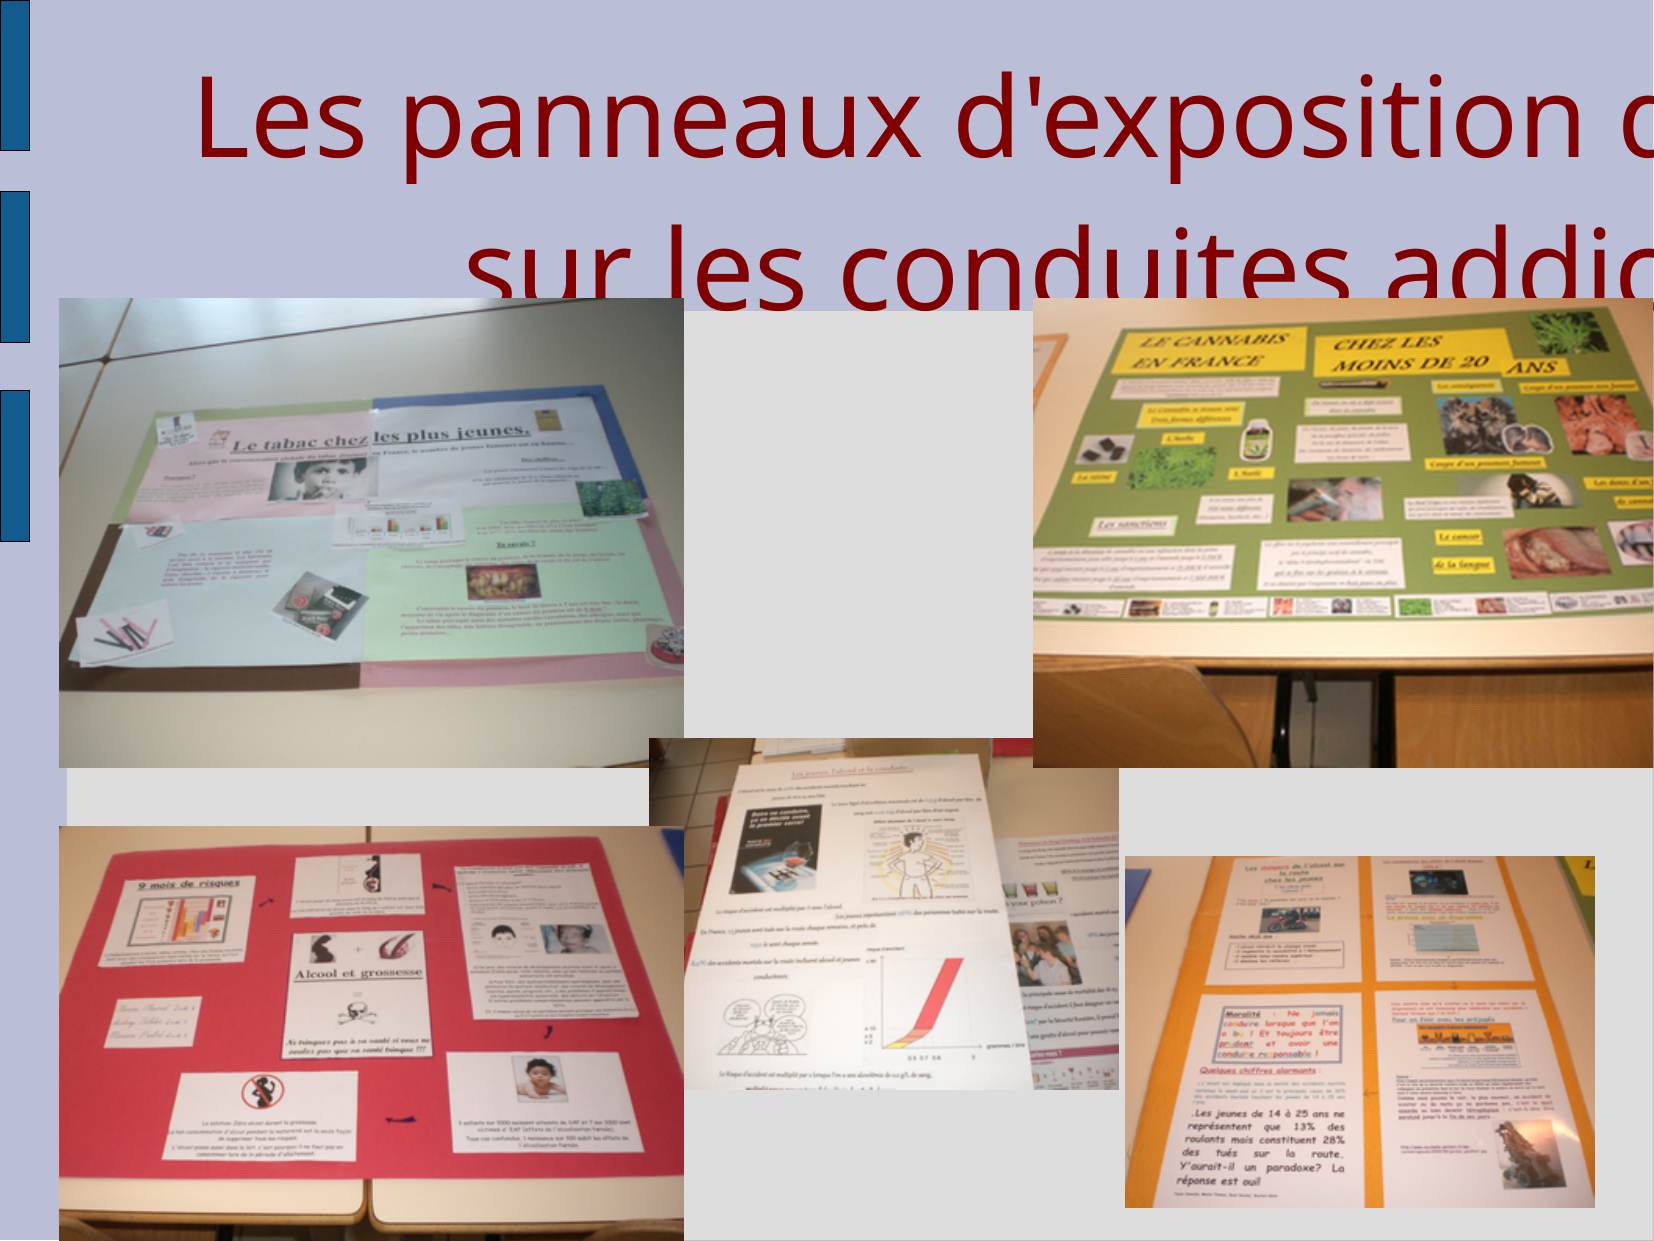

Les panneaux d'exposition des 2ndes
 sur les conduites addictives